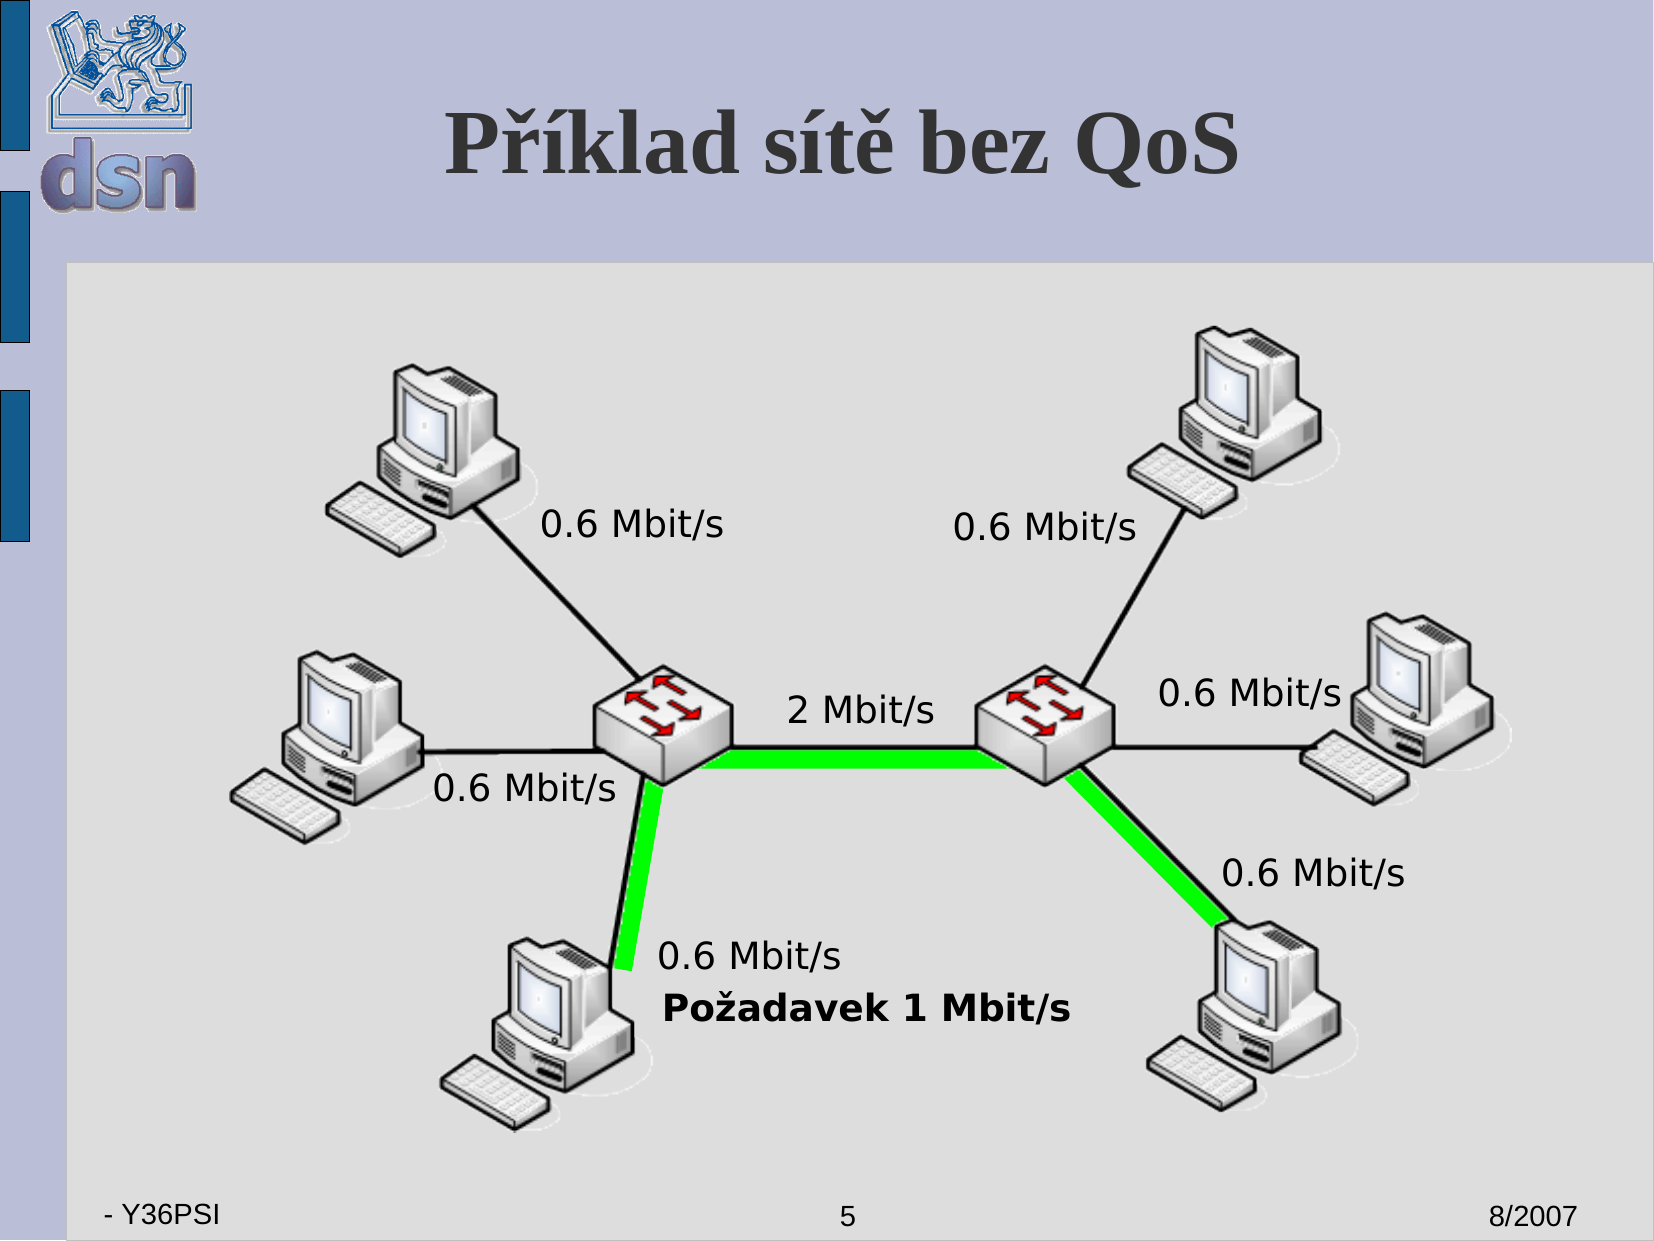

# Příklad sítě bez QoS
0.6 Mbit/s
0.6 Mbit/s
0.6 Mbit/s
2 Mbit/s
0.6 Mbit/s
0.6 Mbit/s
0.6 Mbit/s
Požadavek 1 Mbit/s